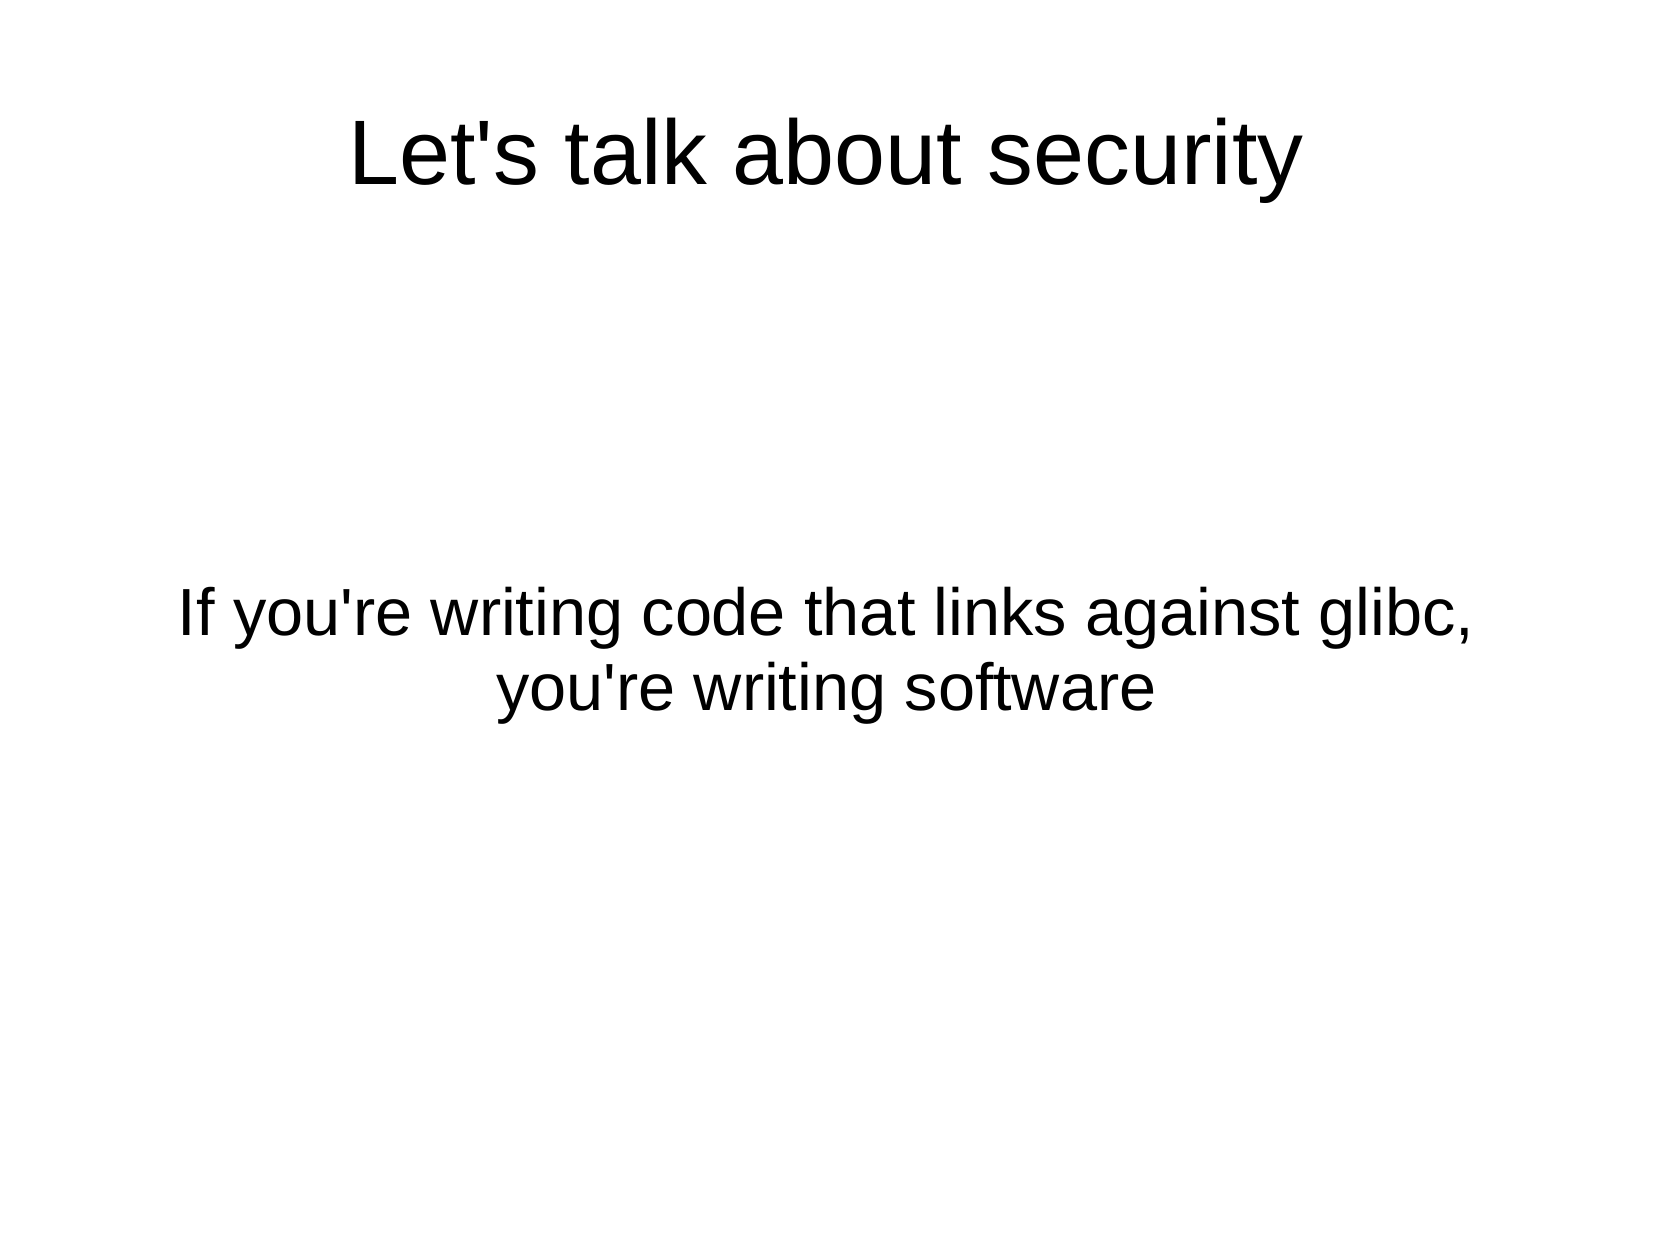

# Let's talk about security
If you're writing code that links against glibc, you're writing software